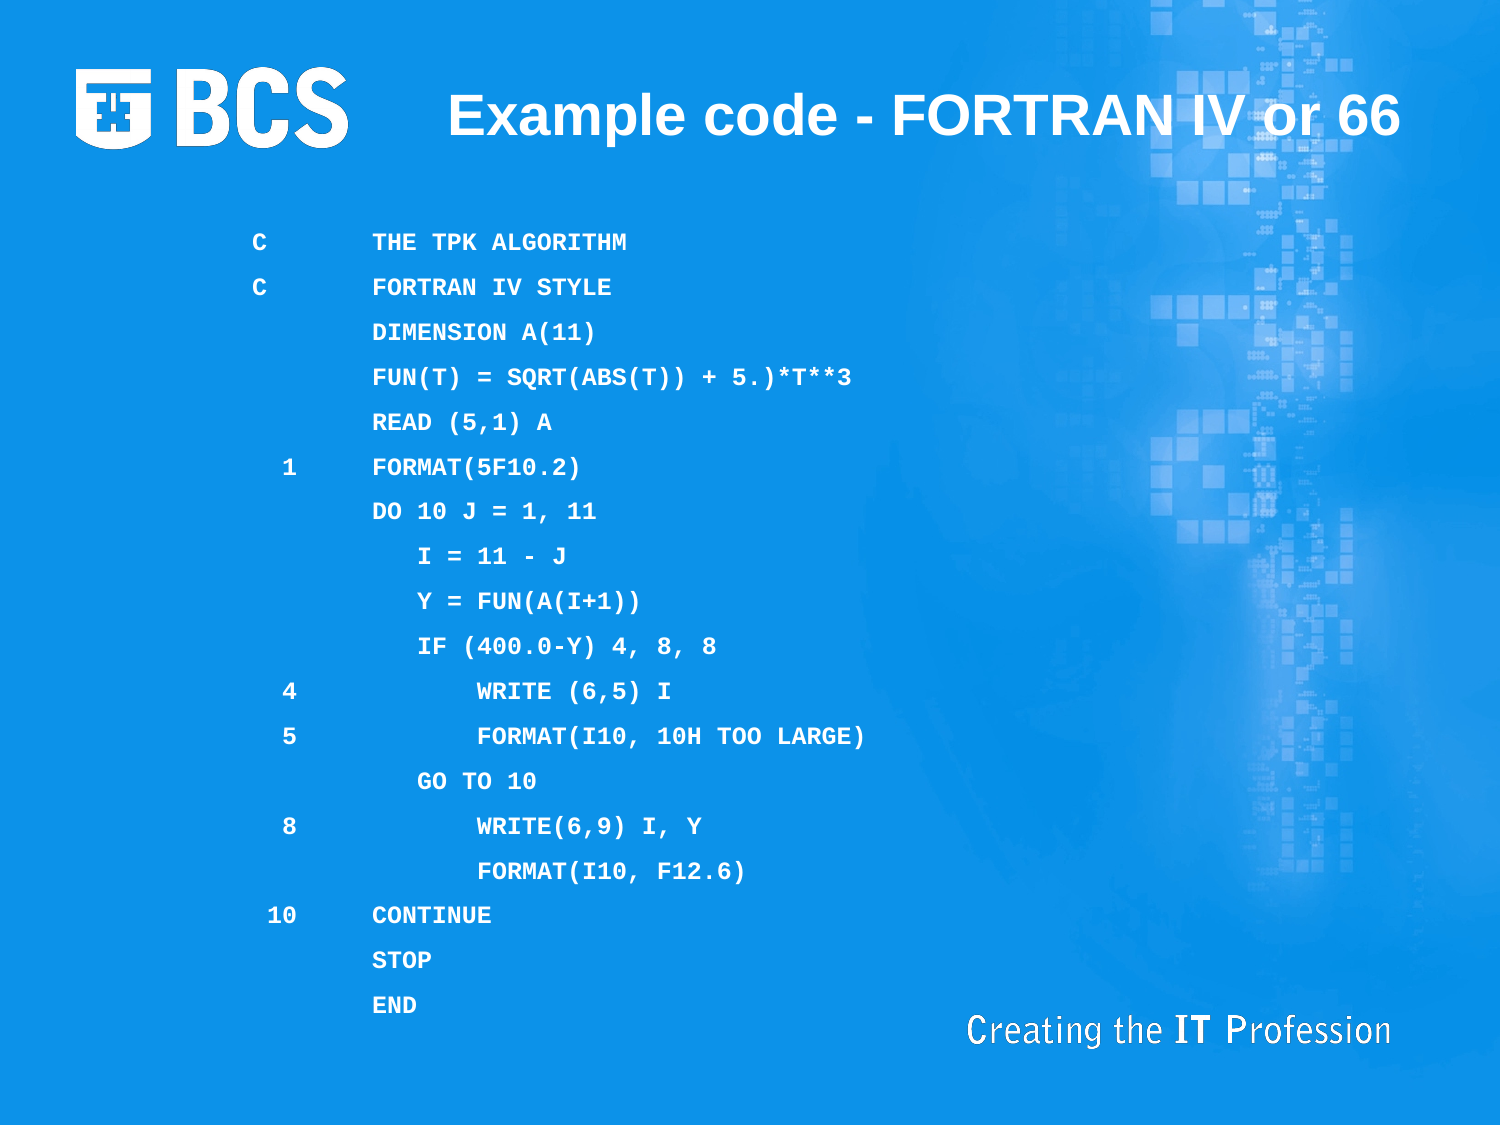

# Example code - FORTRAN IV or 66
C THE TPK ALGORITHM
C FORTRAN IV STYLE
 DIMENSION A(11)
 FUN(T) = SQRT(ABS(T)) + 5.)*T**3
 READ (5,1) A
 1 FORMAT(5F10.2)
 DO 10 J = 1, 11
 I = 11 - J
 Y = FUN(A(I+1))
 IF (400.0-Y) 4, 8, 8
 4 WRITE (6,5) I
 5 FORMAT(I10, 10H TOO LARGE)
 GO TO 10
 8 WRITE(6,9) I, Y
 FORMAT(I10, F12.6)
 10 CONTINUE
 STOP
 END